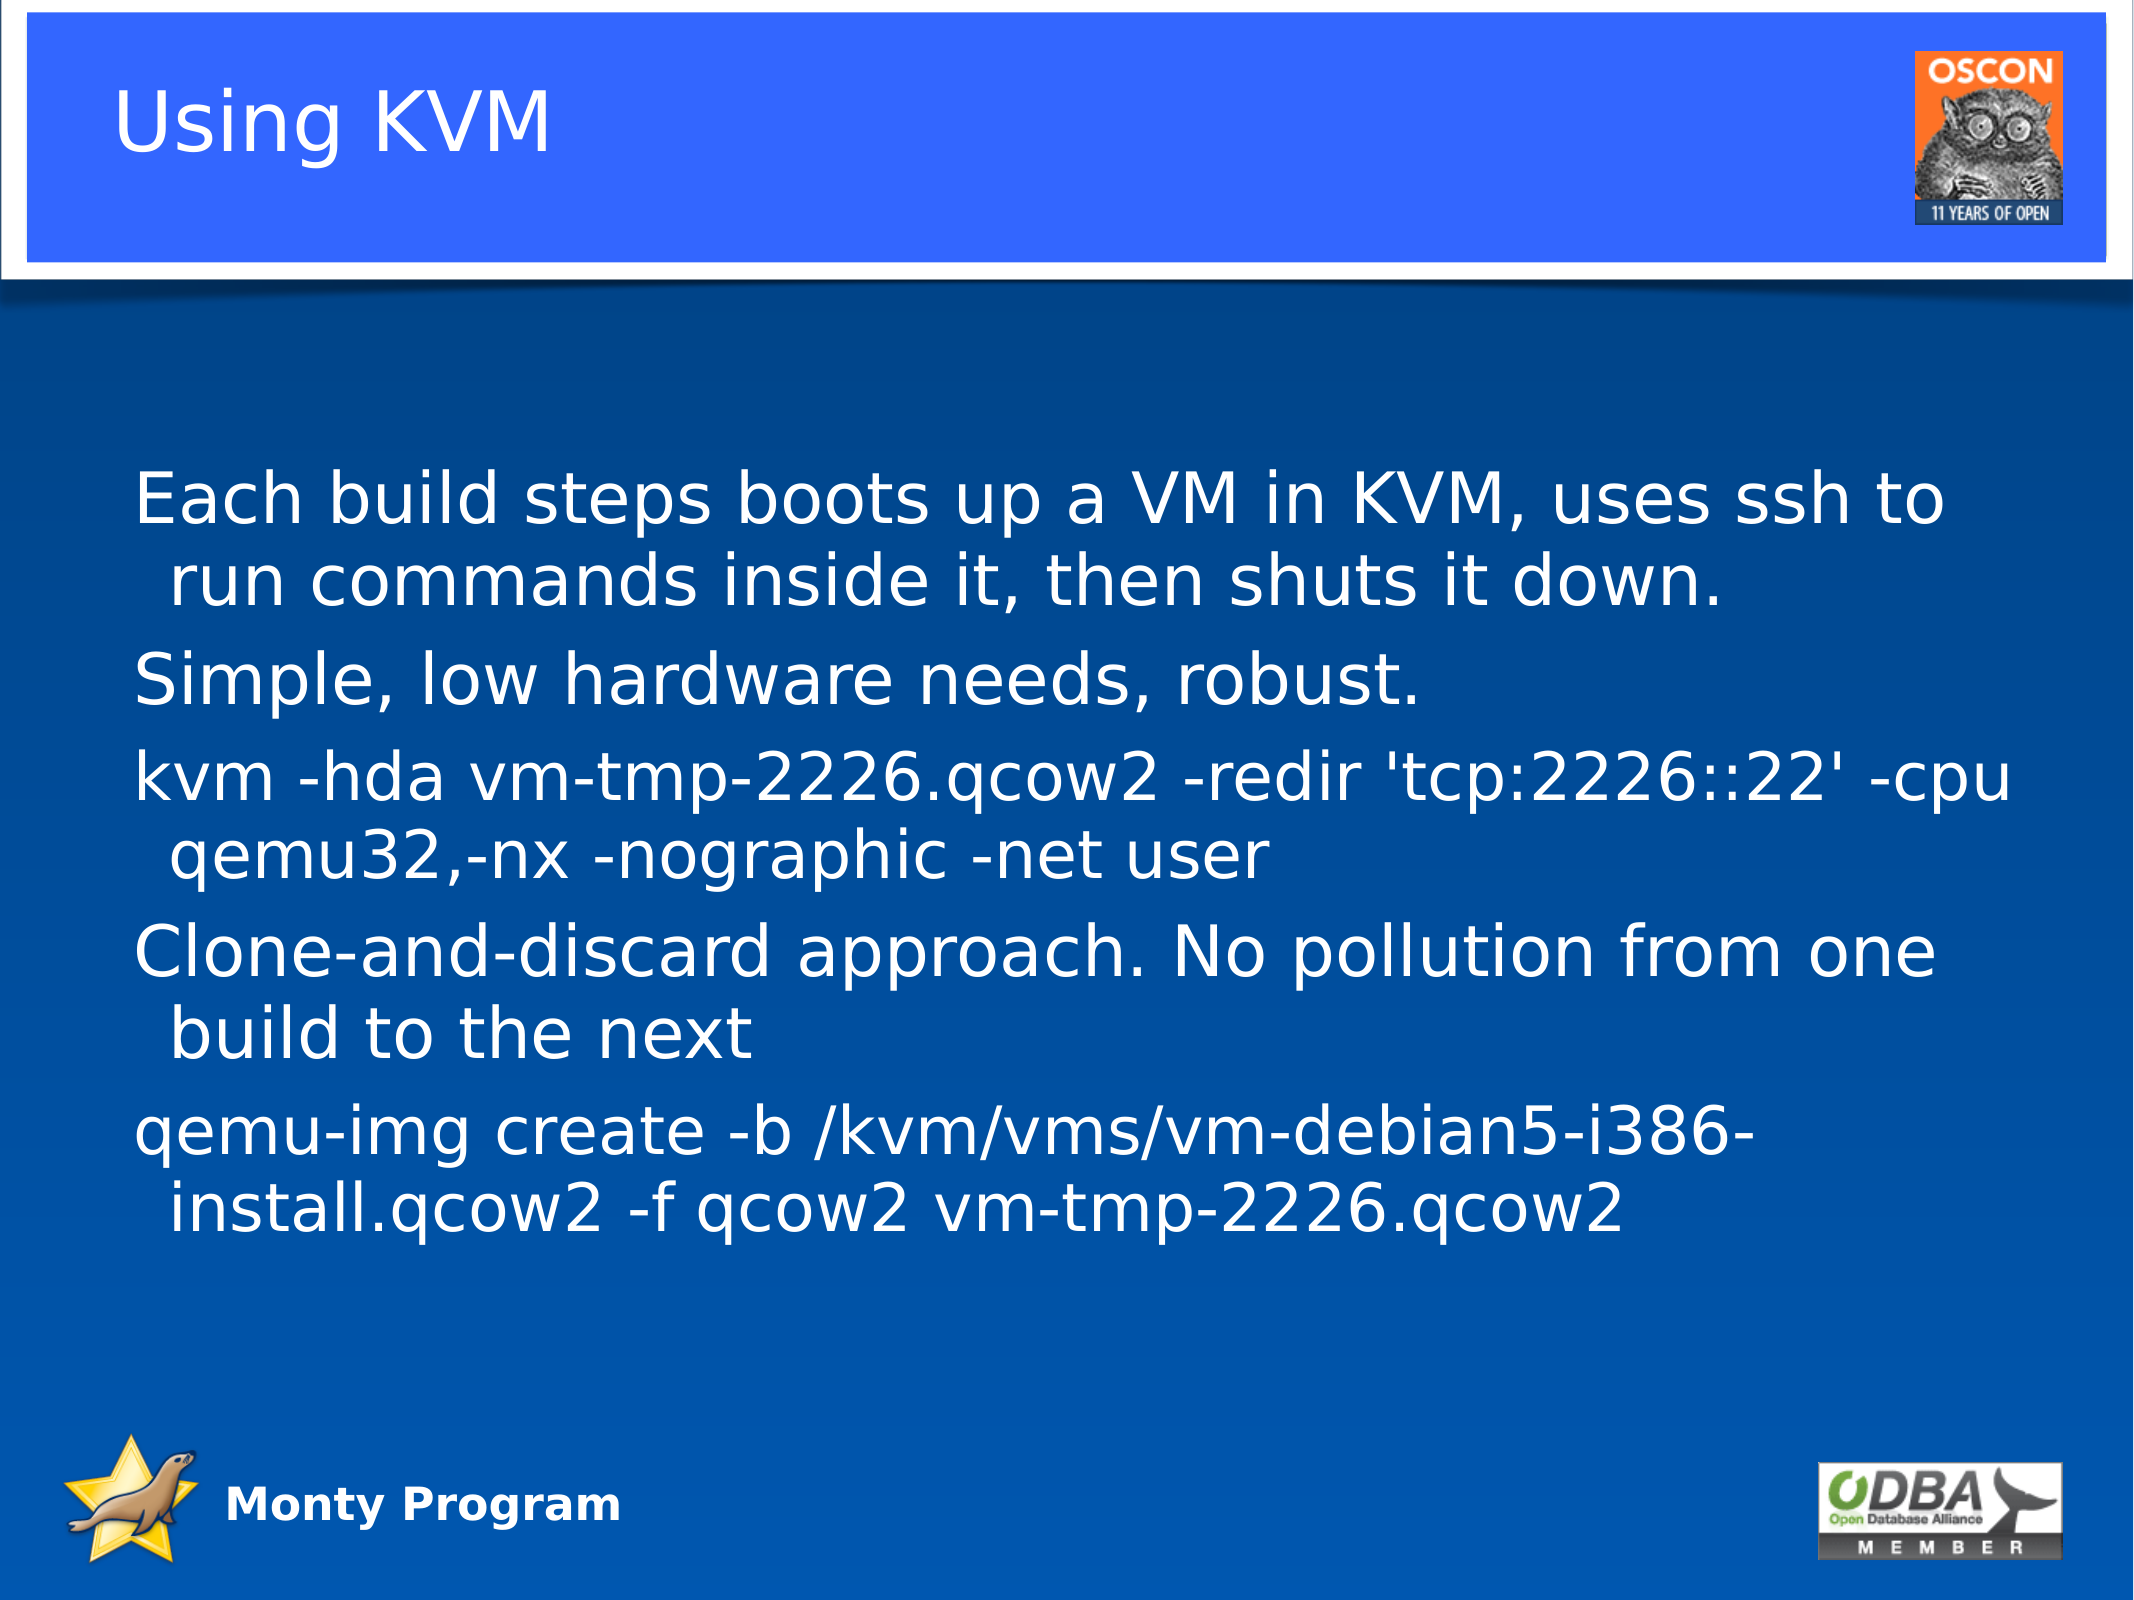

# Using KVM
Each build steps boots up a VM in KVM, uses ssh to run commands inside it, then shuts it down.
Simple, low hardware needs, robust.
kvm -hda vm-tmp-2226.qcow2 -redir 'tcp:2226::22' -cpu qemu32,-nx -nographic -net user
Clone-and-discard approach. No pollution from one build to the next
qemu-img create -b /kvm/vms/vm-debian5-i386-install.qcow2 -f qcow2 vm-tmp-2226.qcow2